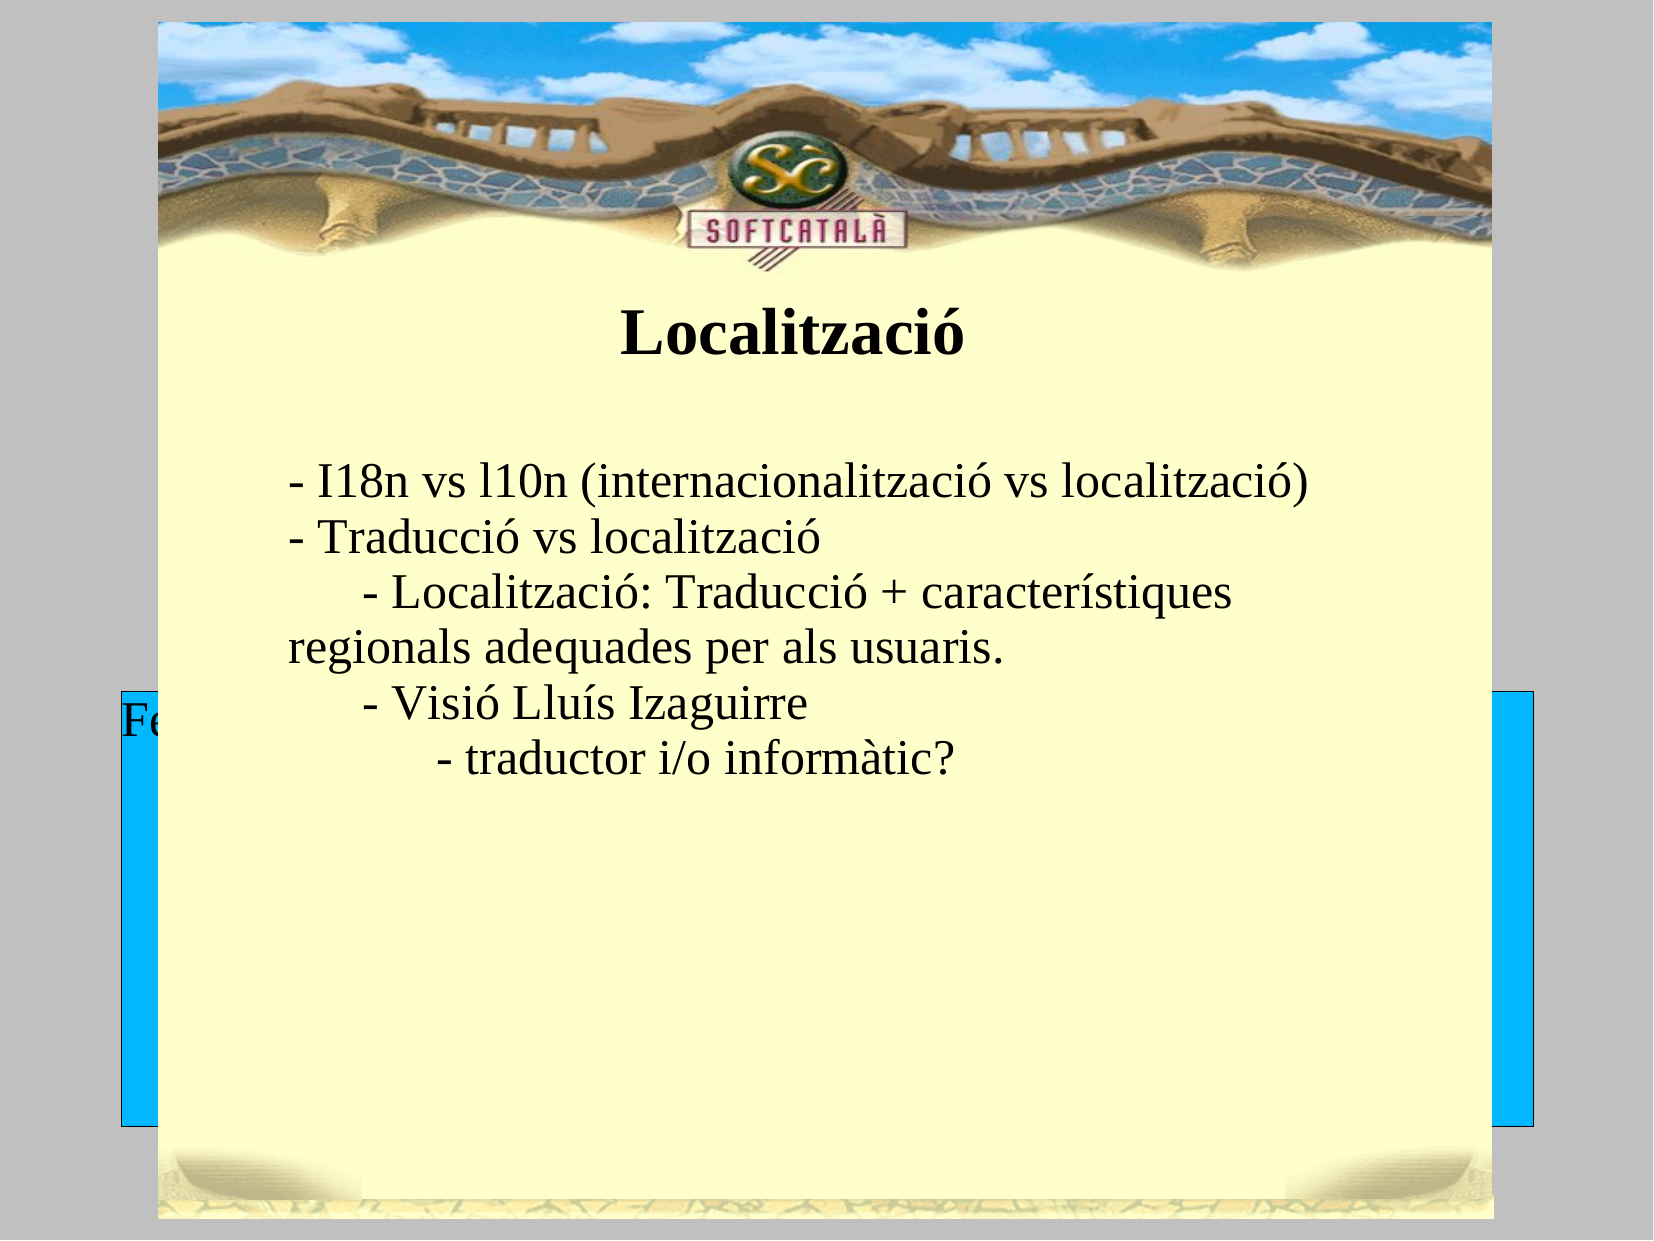

Localització
- I18n vs l10n (internacionalització vs localització)
- Traducció vs localització
	- Localització: Traducció + característiques 	regionals adequades per als usuaris.
	- Visió Lluís Izaguirre
		- traductor i/o informàtic?